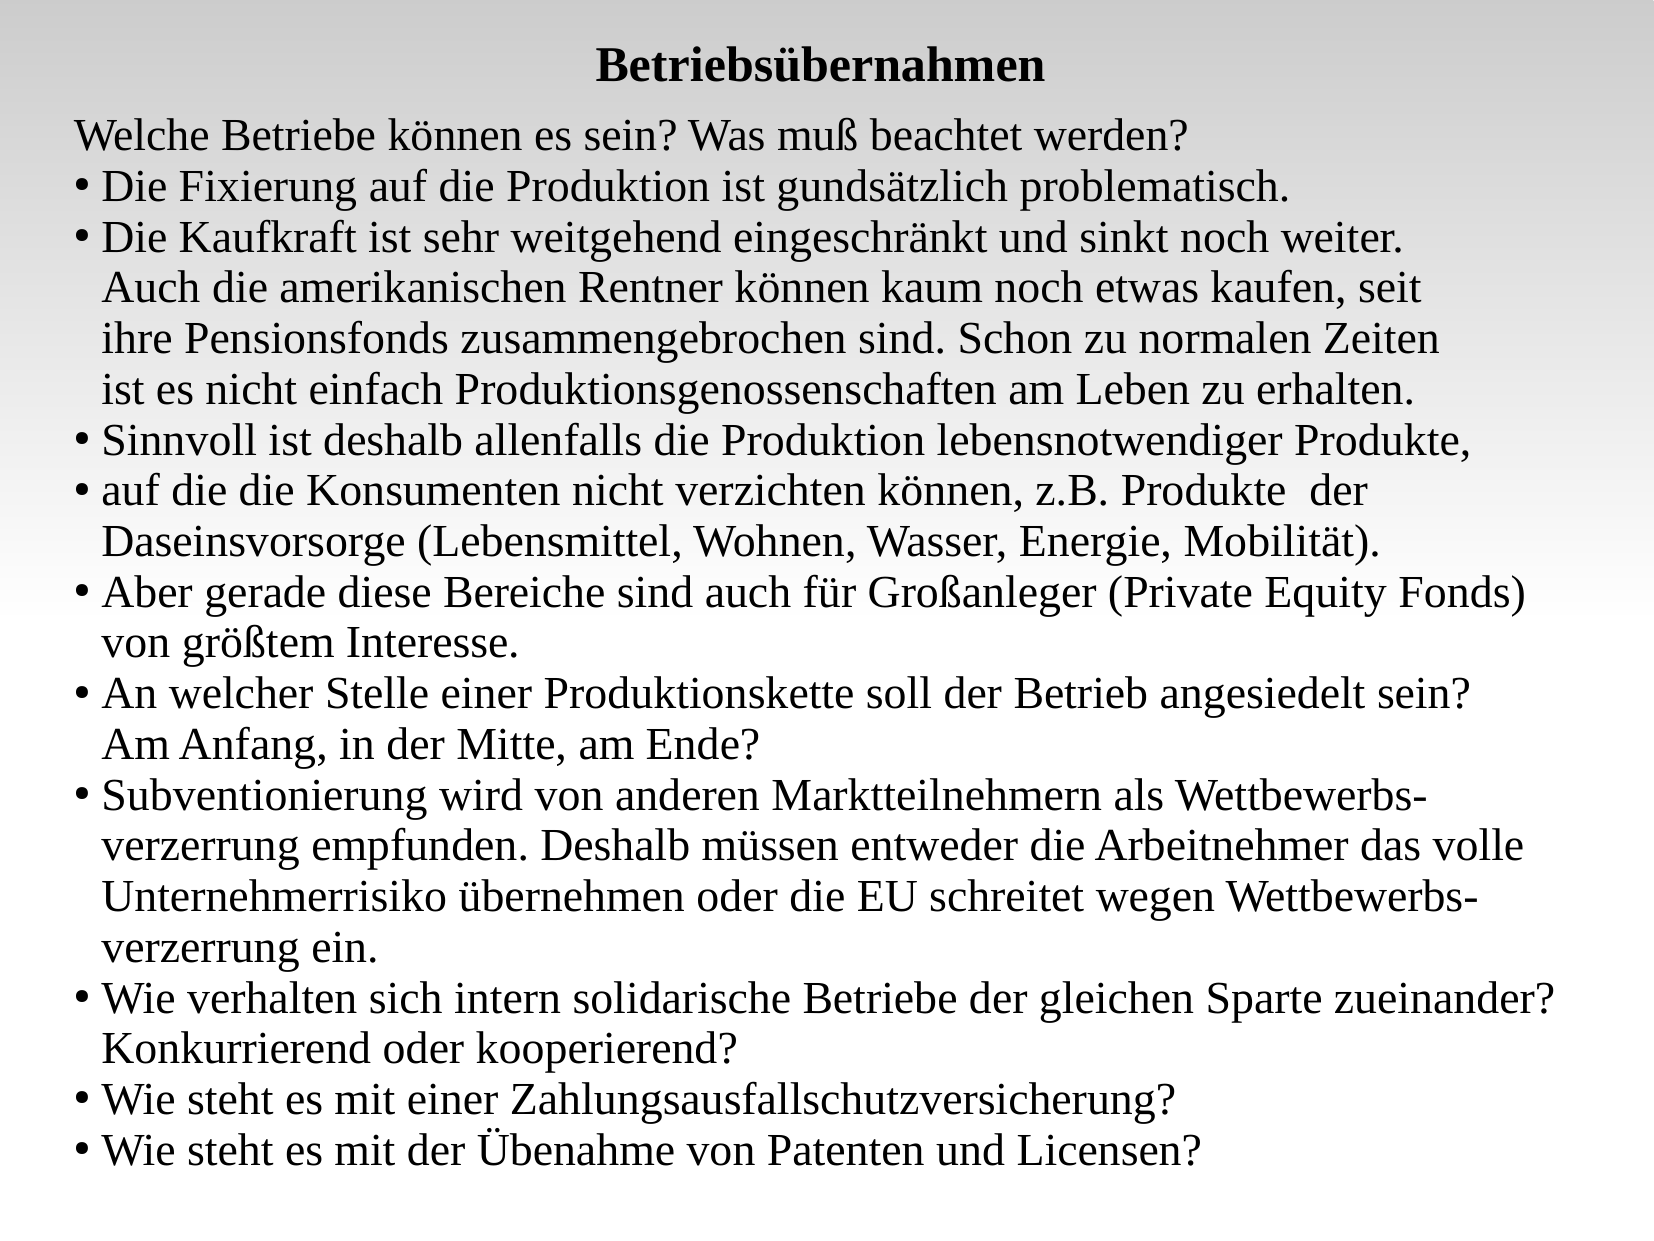

Betriebsübernahmen
Welche Betriebe können es sein? Was muß beachtet werden?
 Die Fixierung auf die Produktion ist gundsätzlich problematisch.
 Die Kaufkraft ist sehr weitgehend eingeschränkt und sinkt noch weiter.
 Auch die amerikanischen Rentner können kaum noch etwas kaufen, seit
 ihre Pensionsfonds zusammengebrochen sind. Schon zu normalen Zeiten
 ist es nicht einfach Produktionsgenossenschaften am Leben zu erhalten.
 Sinnvoll ist deshalb allenfalls die Produktion lebensnotwendiger Produkte,
 auf die die Konsumenten nicht verzichten können, z.B. Produkte der
 Daseinsvorsorge (Lebensmittel, Wohnen, Wasser, Energie, Mobilität).
 Aber gerade diese Bereiche sind auch für Großanleger (Private Equity Fonds)
 von größtem Interesse.
 An welcher Stelle einer Produktionskette soll der Betrieb angesiedelt sein?
 Am Anfang, in der Mitte, am Ende?
 Subventionierung wird von anderen Marktteilnehmern als Wettbewerbs-
 verzerrung empfunden. Deshalb müssen entweder die Arbeitnehmer das volle
 Unternehmerrisiko übernehmen oder die EU schreitet wegen Wettbewerbs-
 verzerrung ein.
 Wie verhalten sich intern solidarische Betriebe der gleichen Sparte zueinander?
 Konkurrierend oder kooperierend?
 Wie steht es mit einer Zahlungsausfallschutzversicherung?
 Wie steht es mit der Übenahme von Patenten und Licensen?